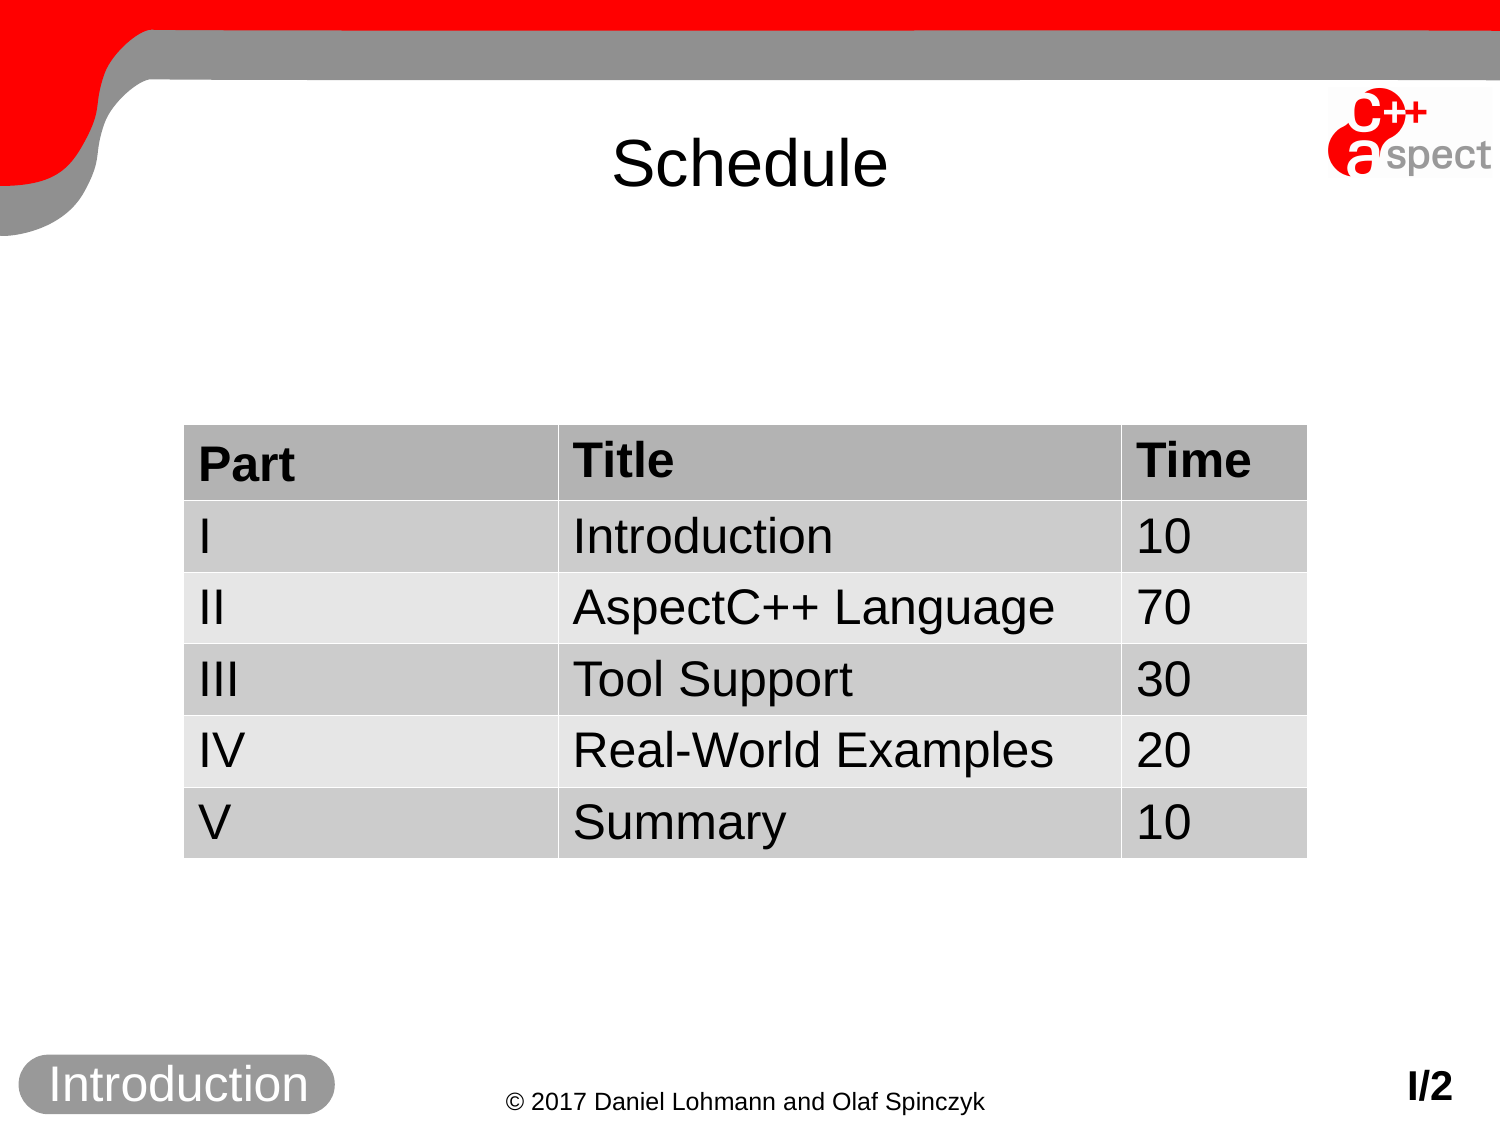

# Schedule
| Part | Title | Time |
| --- | --- | --- |
| I | Introduction | 10 |
| II | AspectC++ Language | 70 |
| III | Tool Support | 30 |
| IV | Real-World Examples | 20 |
| V | Summary | 10 |